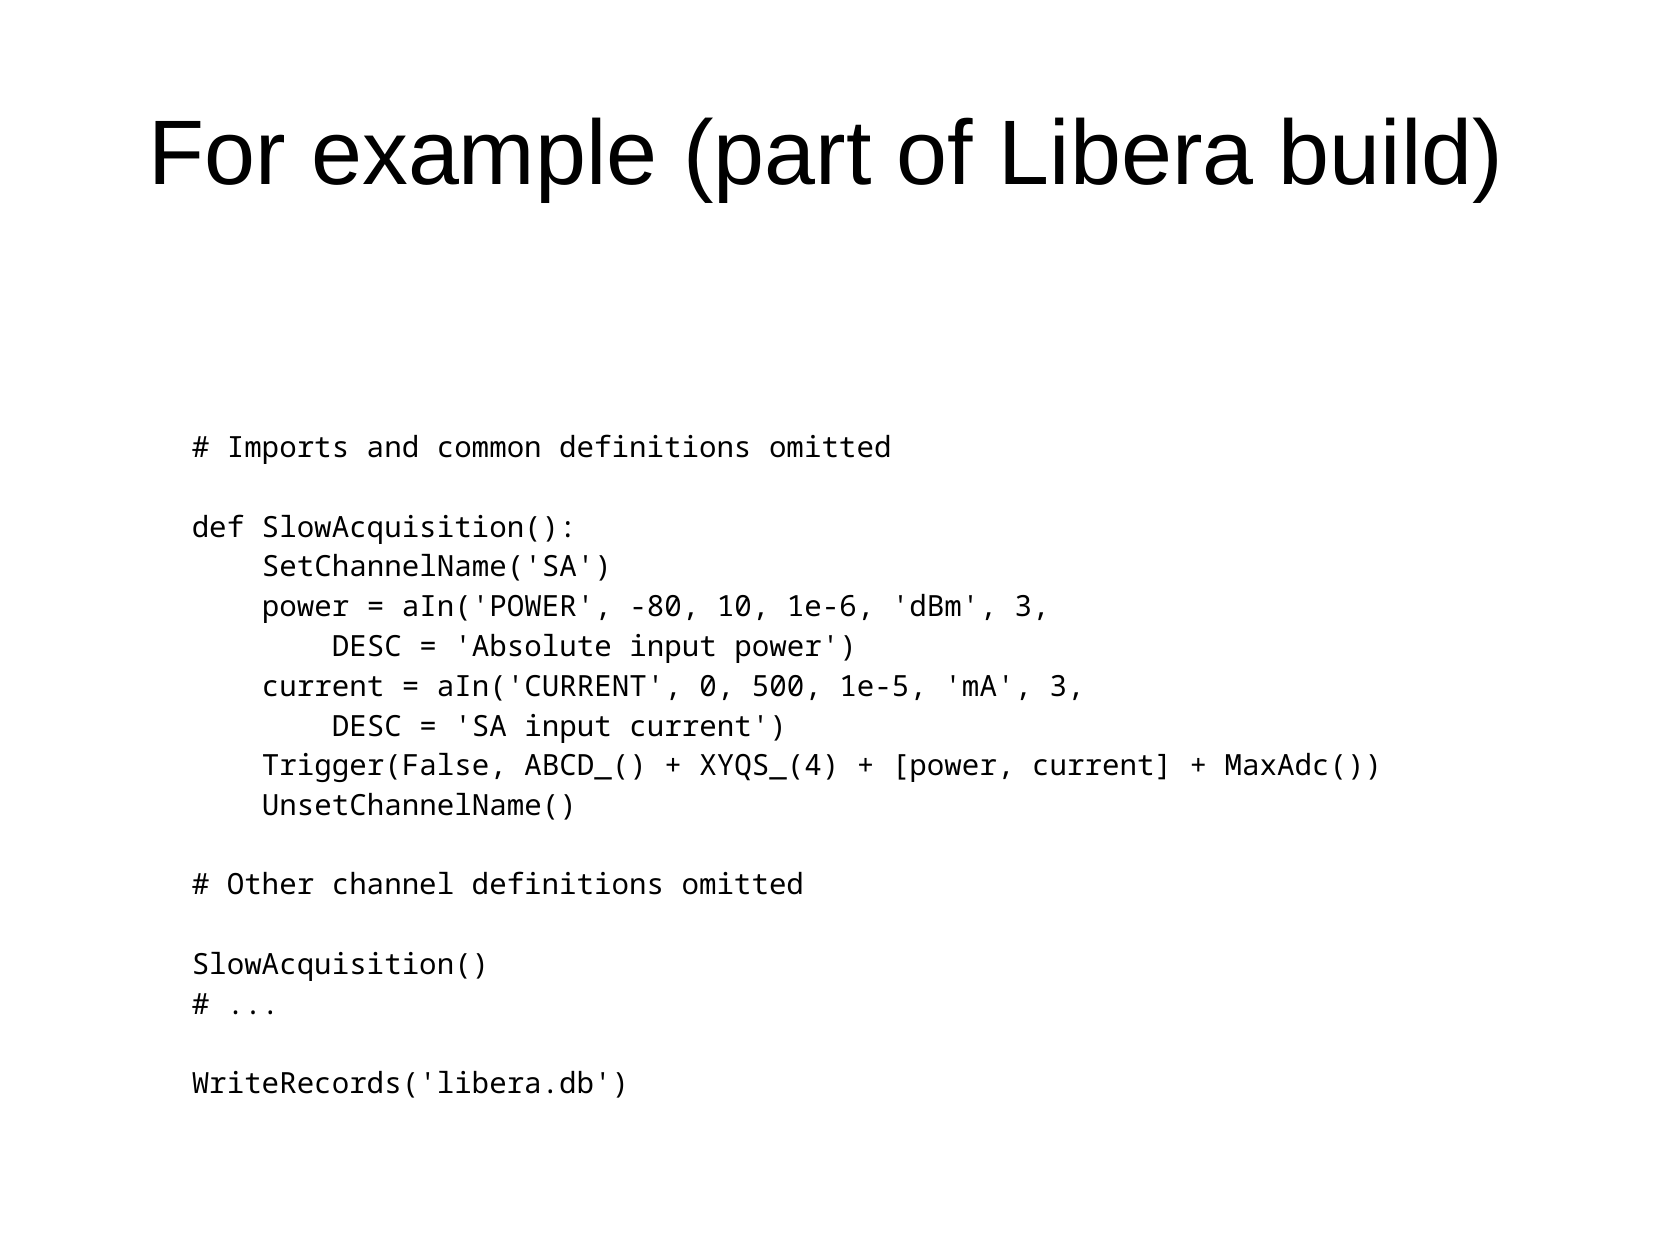

# For example (part of Libera build)
# Imports and common definitions omitted
def SlowAcquisition():
 SetChannelName('SA')
 power = aIn('POWER', -80, 10, 1e-6, 'dBm', 3,
 DESC = 'Absolute input power')
 current = aIn('CURRENT', 0, 500, 1e-5, 'mA', 3,
 DESC = 'SA input current')
 Trigger(False, ABCD_() + XYQS_(4) + [power, current] + MaxAdc())
 UnsetChannelName()
# Other channel definitions omitted
SlowAcquisition()
# ...
WriteRecords('libera.db')